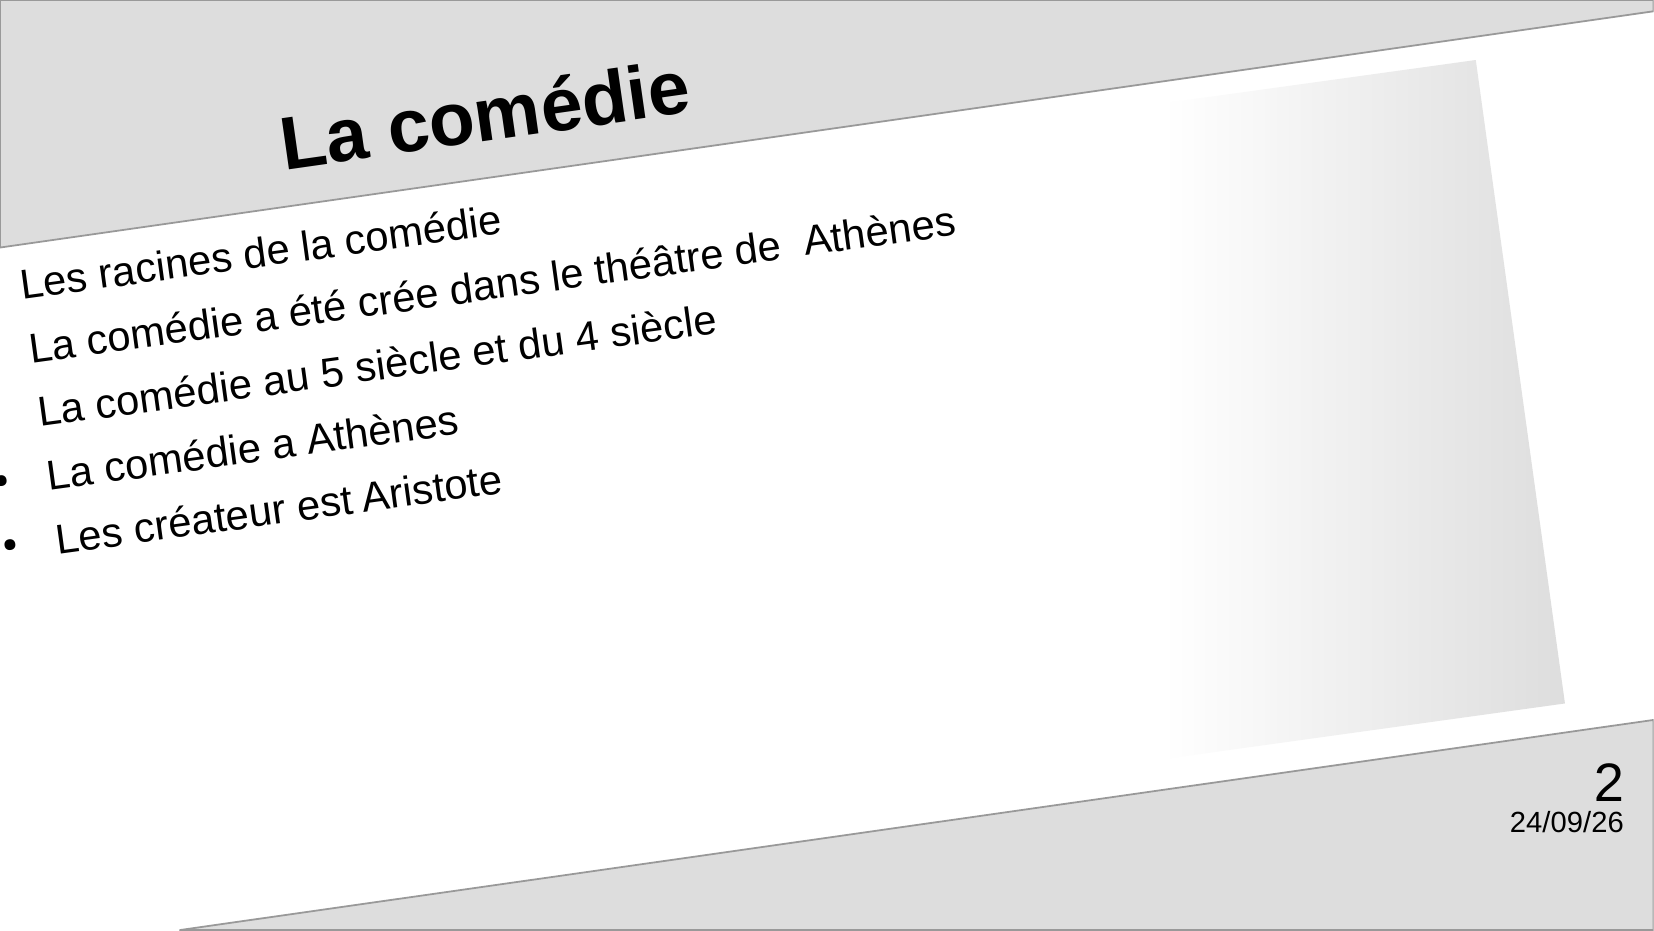

# La comédie
Les racines de la comédie
La comédie a été crée dans le théâtre de Athènes
La comédie au 5 siècle et du 4 siècle
La comédie a Athènes
Les créateur est Aristote
2